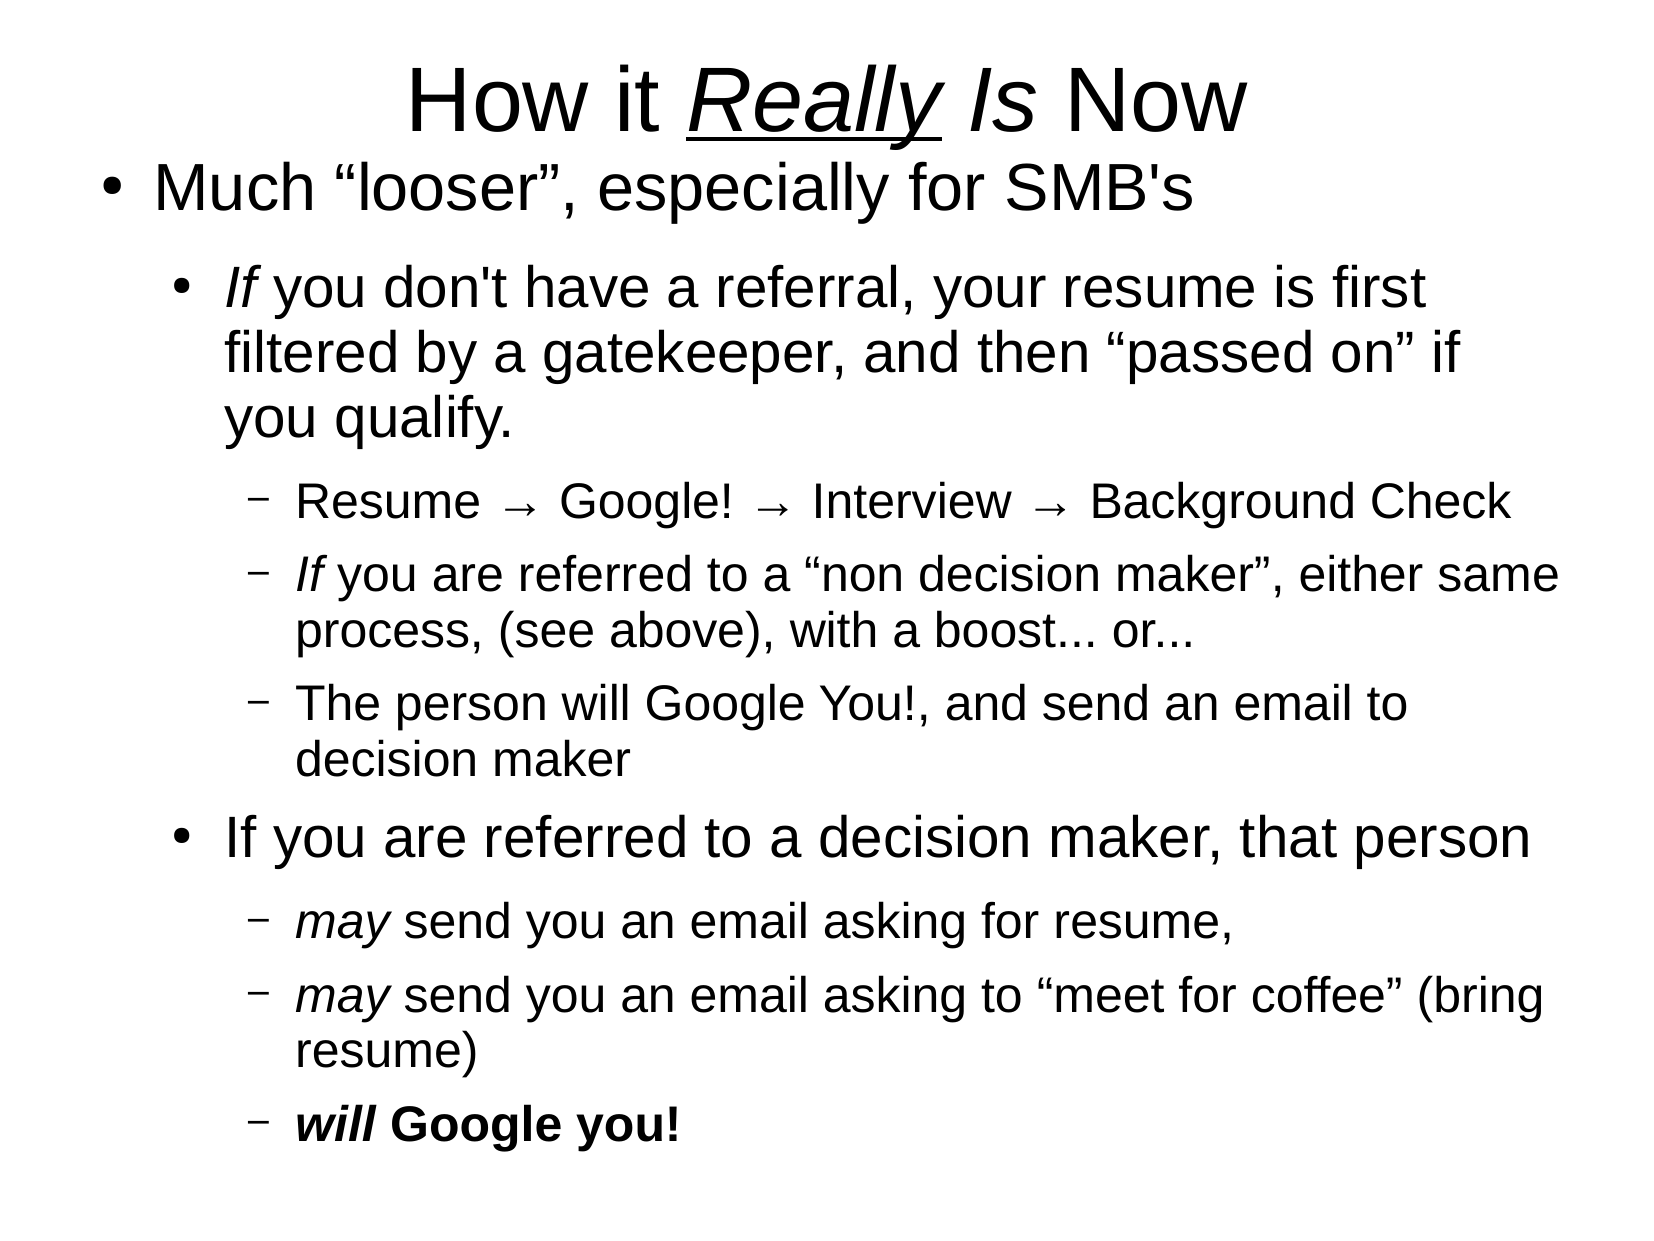

# How it Really Is Now
Much “looser”, especially for SMB's
If you don't have a referral, your resume is first filtered by a gatekeeper, and then “passed on” if you qualify.
Resume → Google! → Interview → Background Check
If you are referred to a “non decision maker”, either same process, (see above), with a boost... or...
The person will Google You!, and send an email to decision maker
If you are referred to a decision maker, that person
may send you an email asking for resume,
may send you an email asking to “meet for coffee” (bring resume)
will Google you!